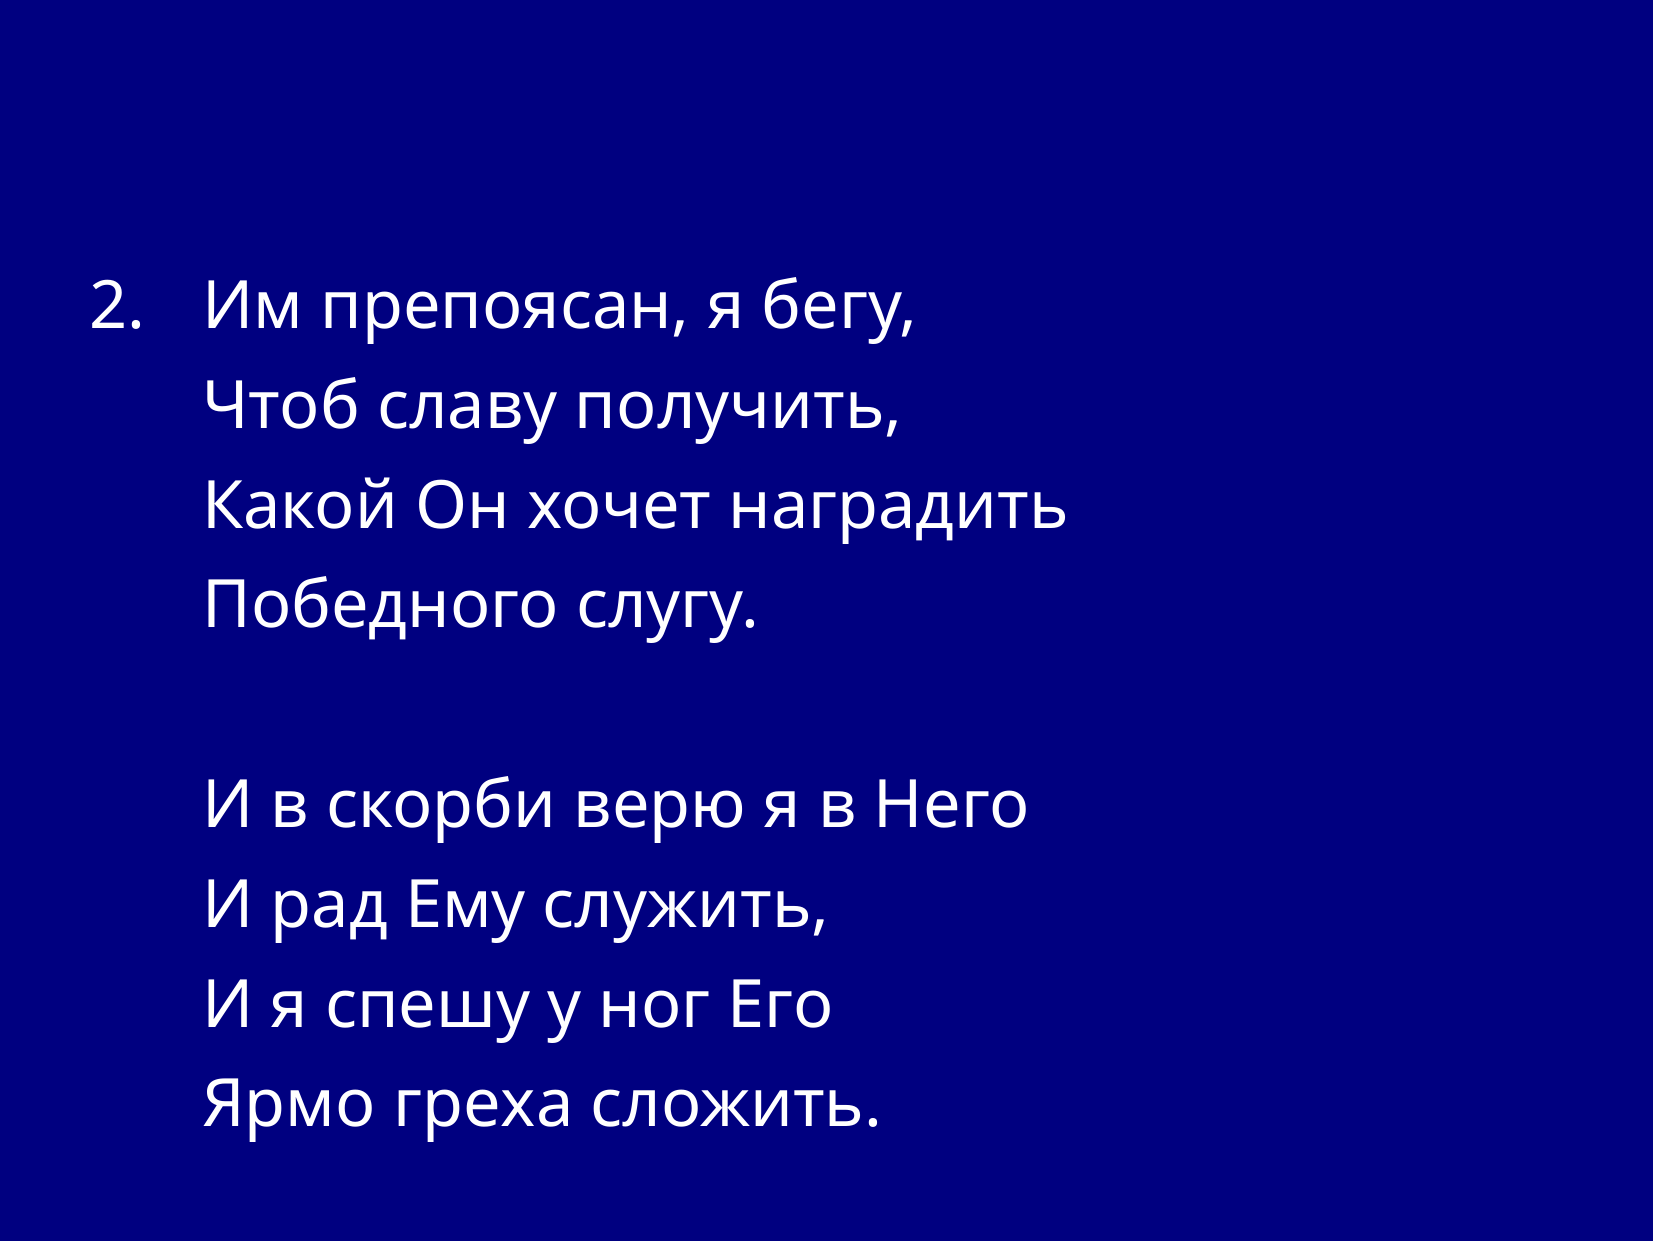

2.	Им препоясан, я бегу,
	Чтоб славу получить,
	Какой Он хочет наградить
	Победного слугу.
	И в скорби верю я в Него
	И рад Ему служить,
	И я спешу у ног Его
	Ярмо греха сложить.